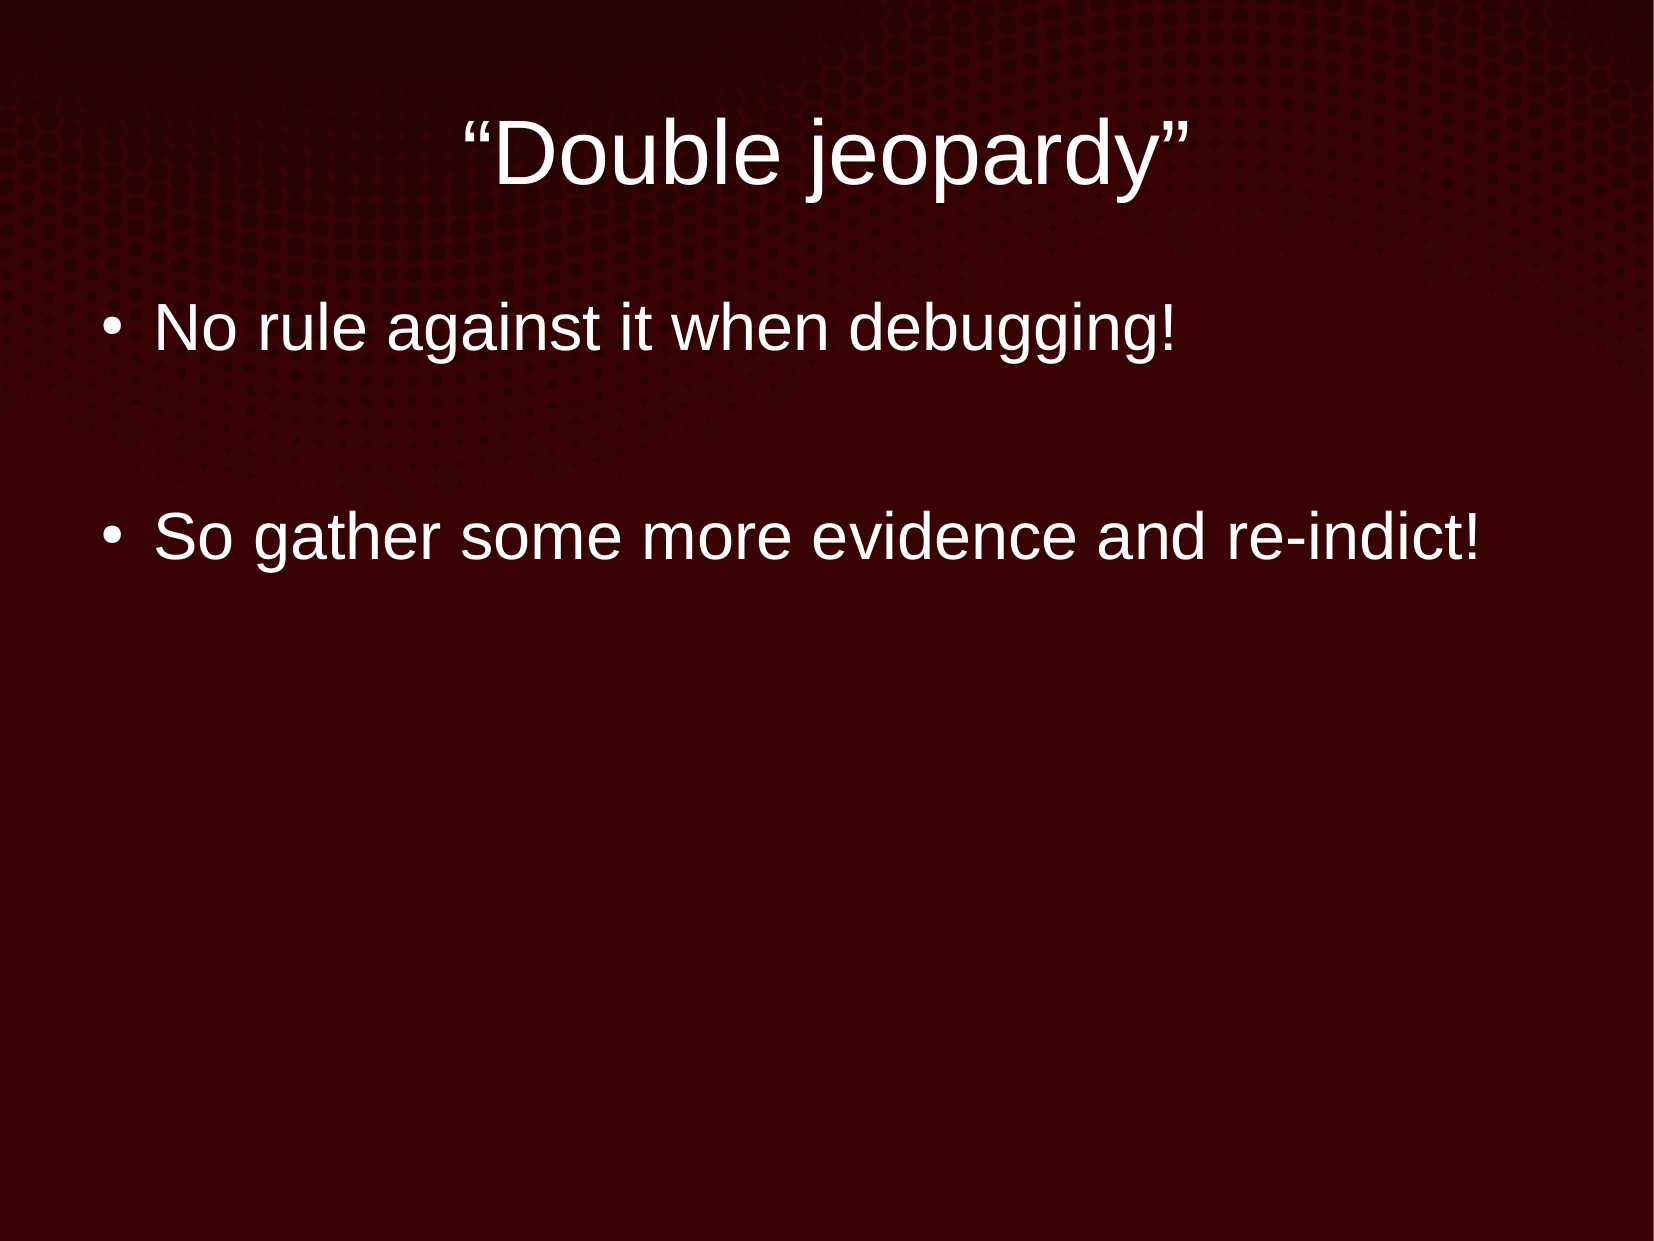

# “Double jeopardy”
No rule against it when debugging!
So gather some more evidence and re-indict!